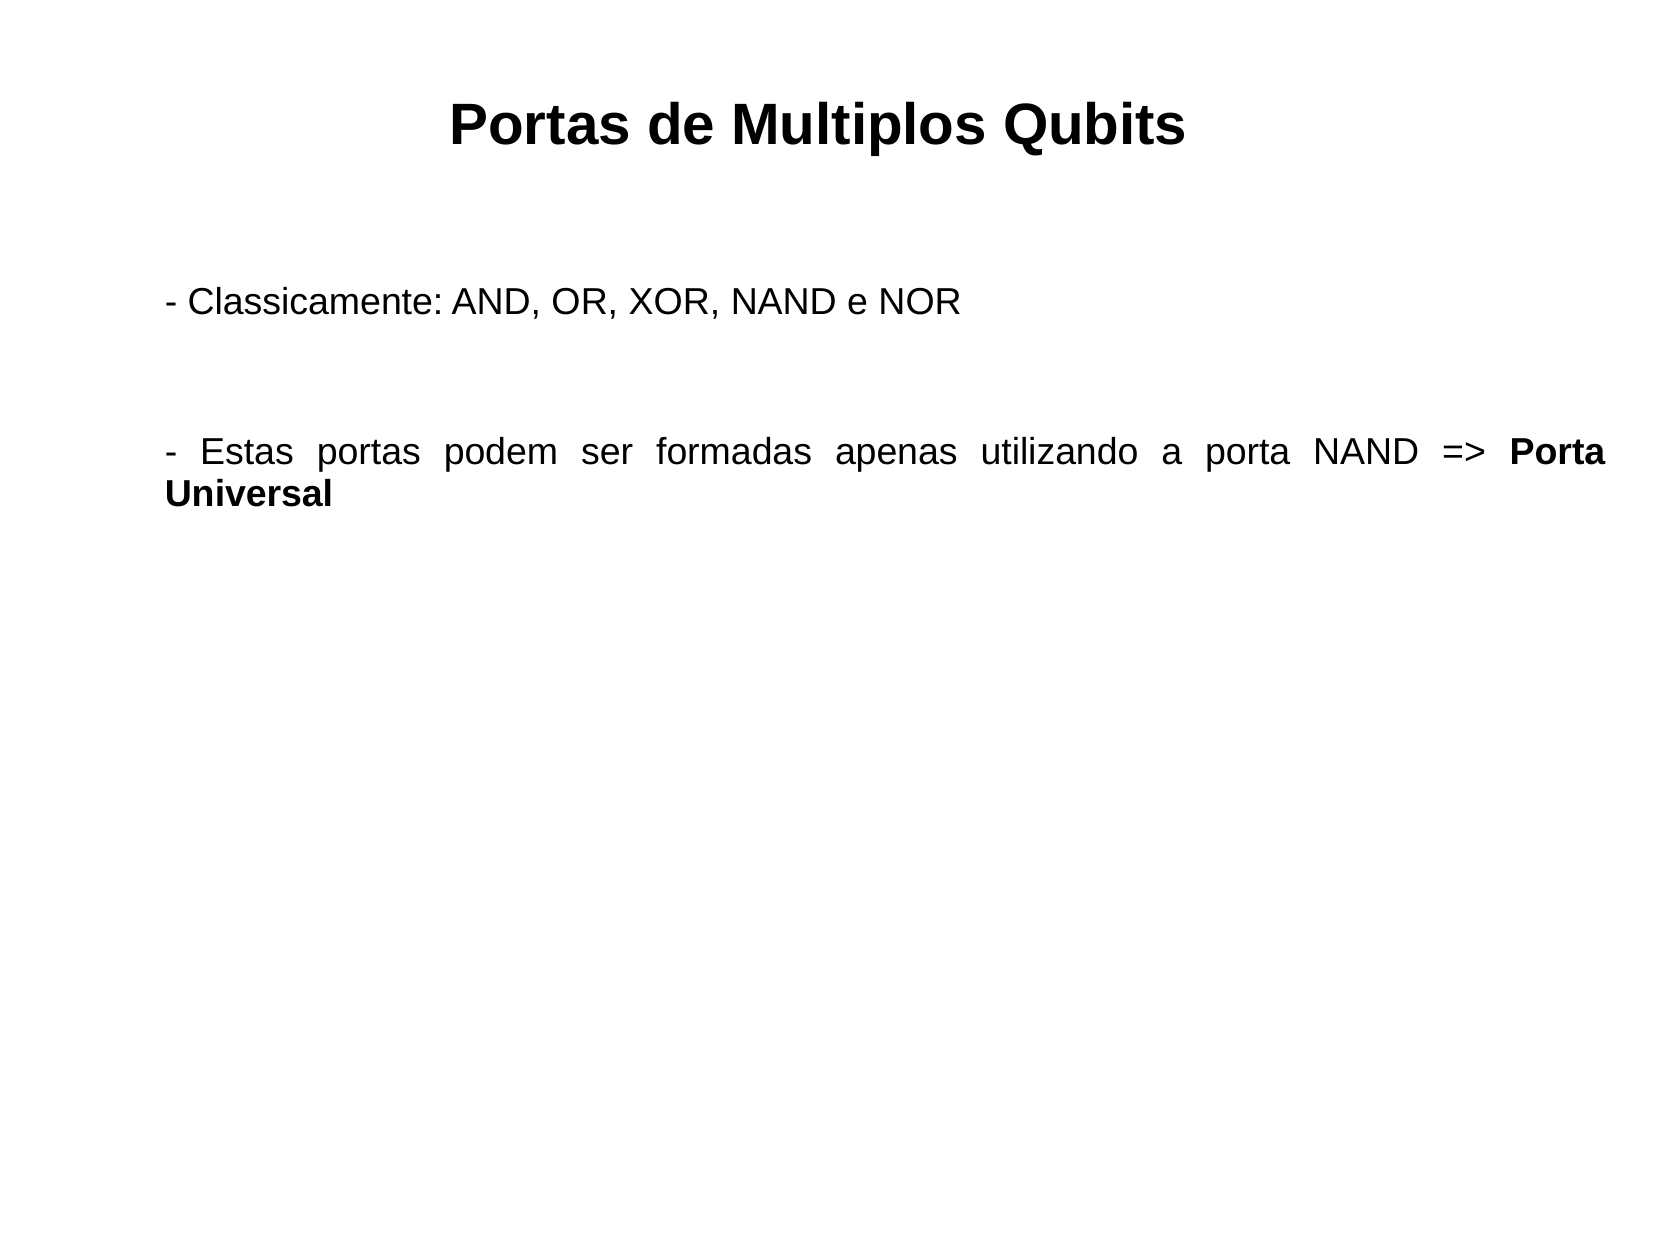

Portas de Multiplos Qubits
- Classicamente: AND, OR, XOR, NAND e NOR
- Estas portas podem ser formadas apenas utilizando a porta NAND => Porta Universal